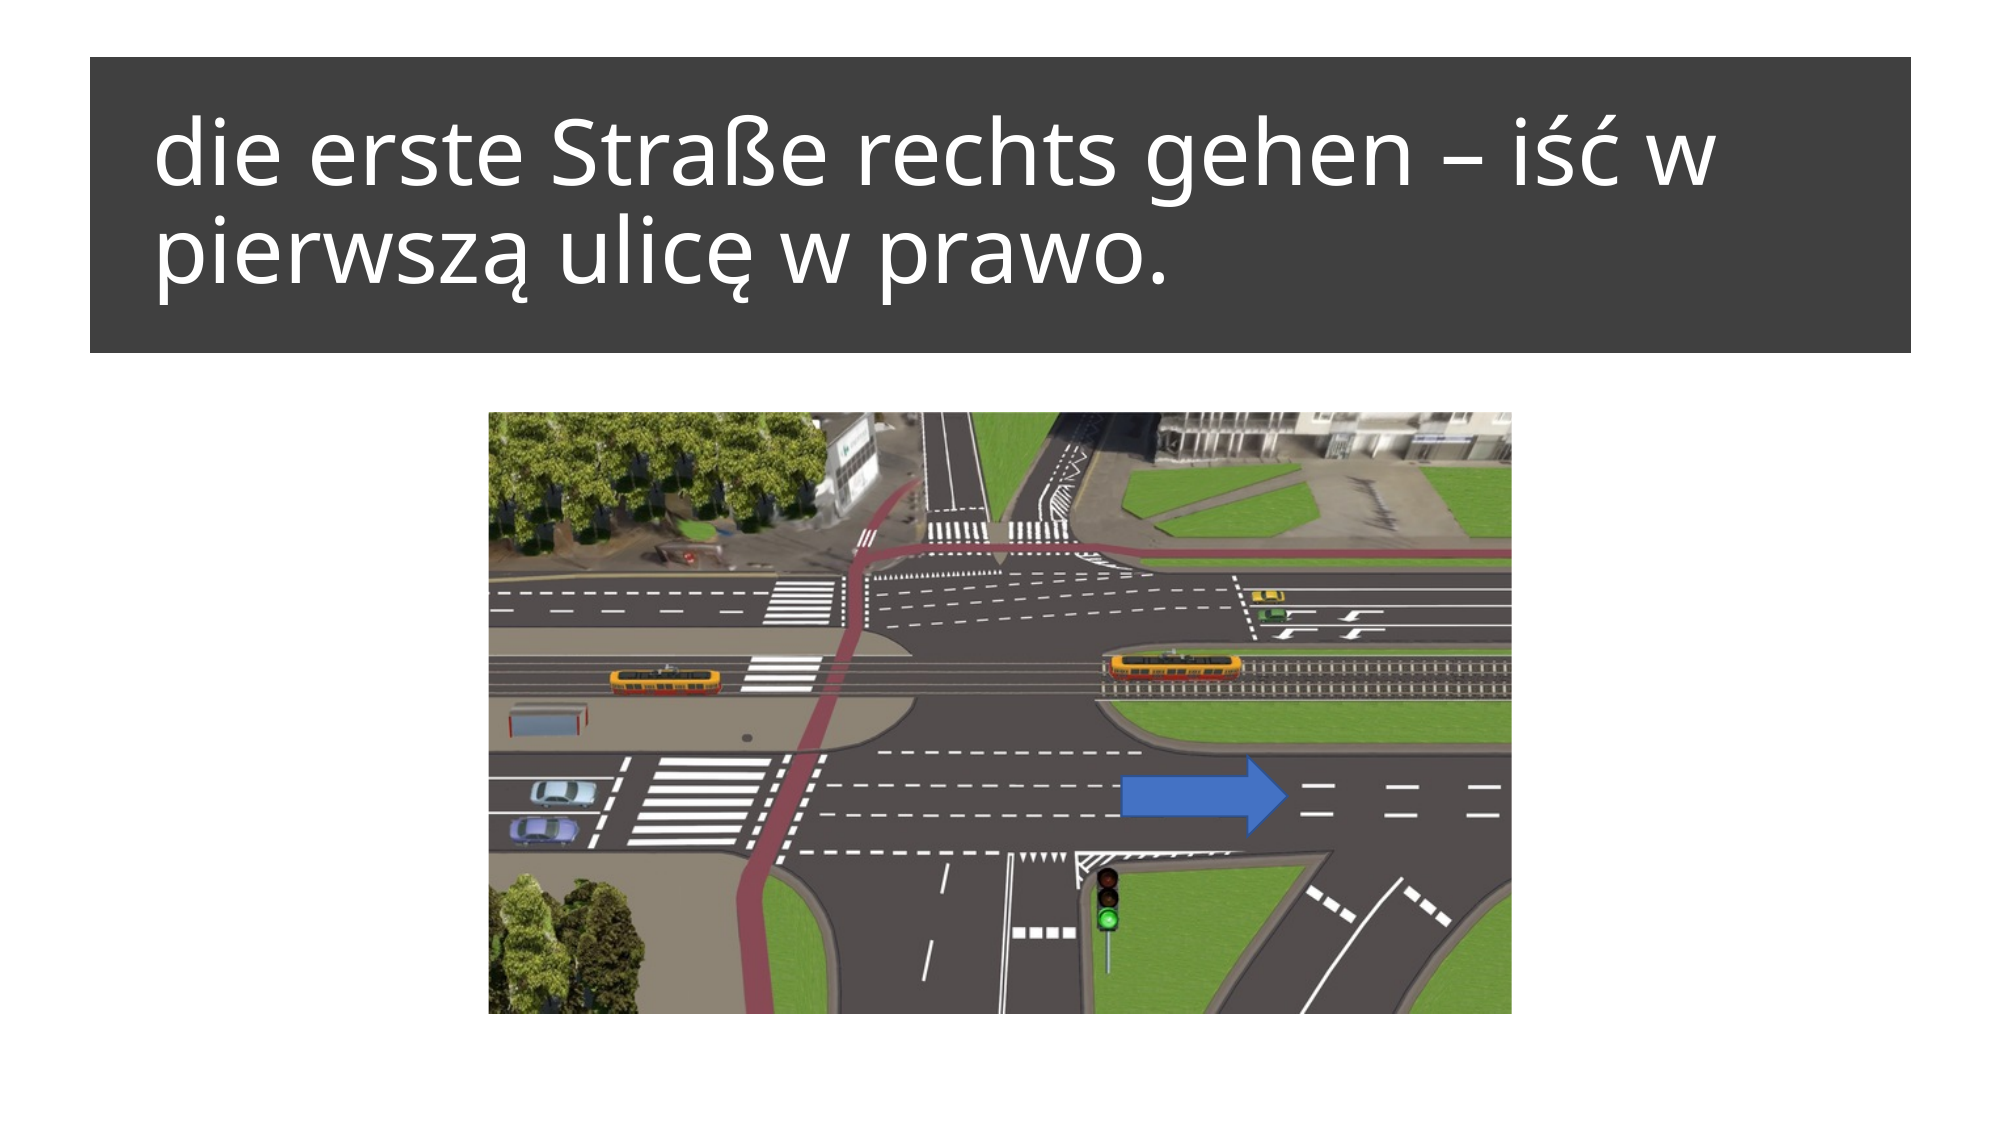

# die erste Straße rechts gehen – iść w pierwszą ulicę w prawo.